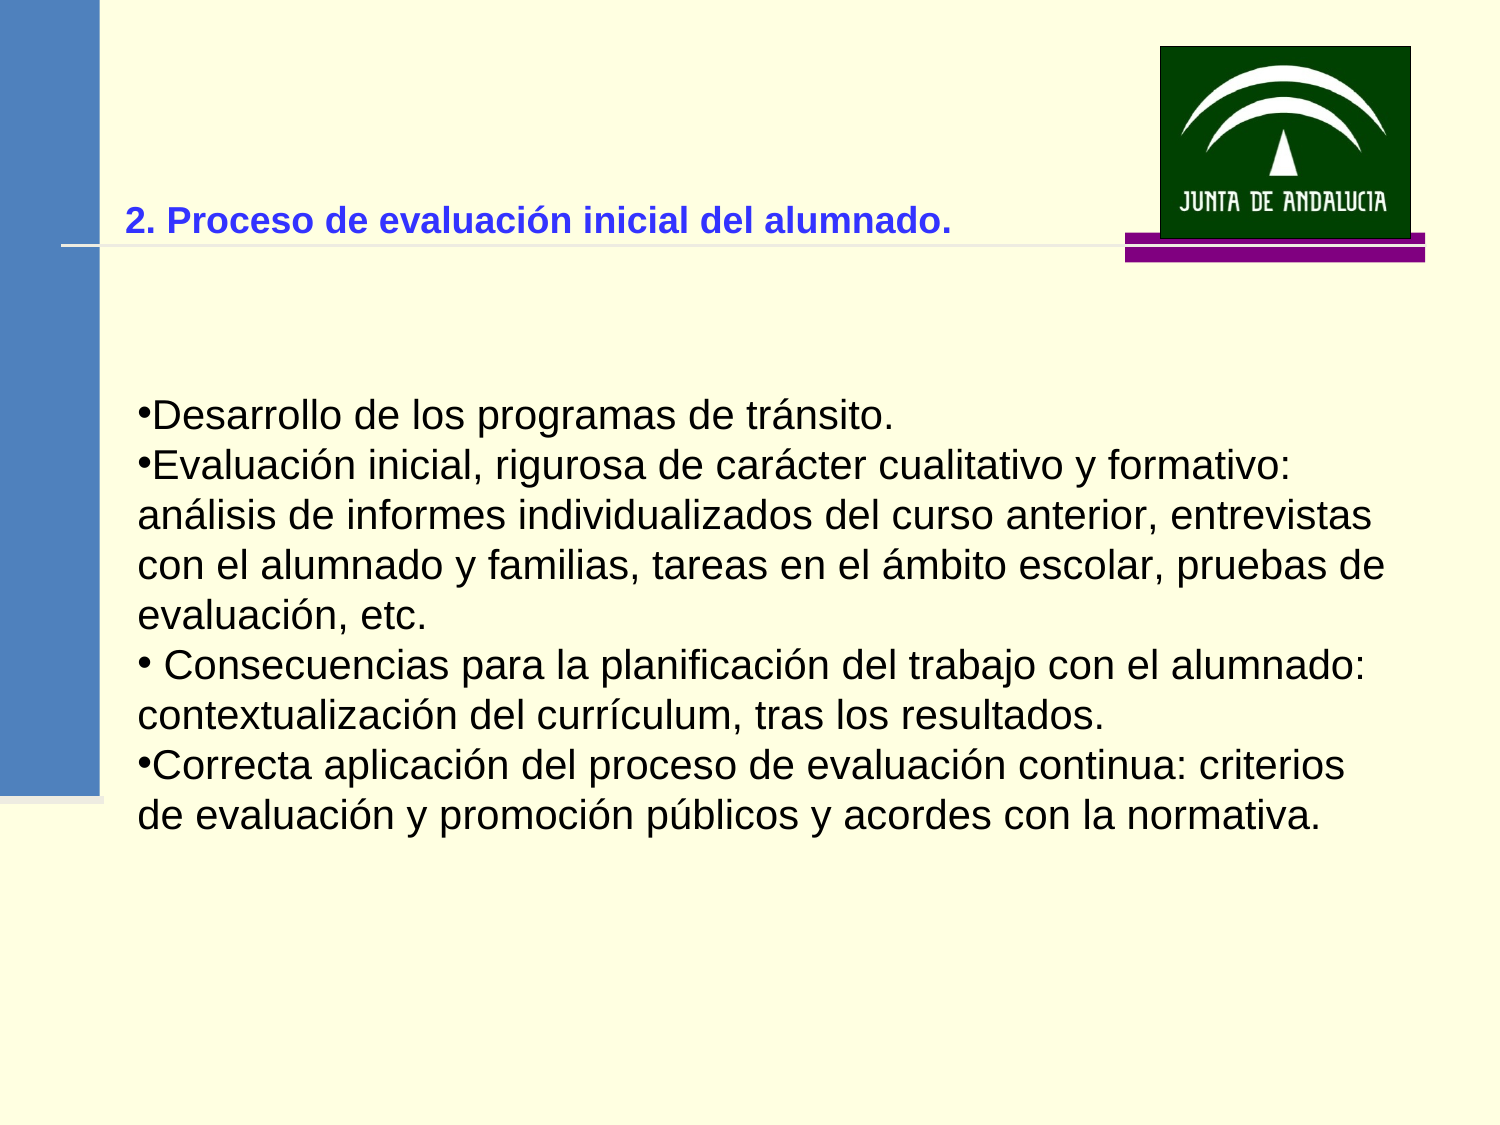

2. Proceso de evaluación inicial del alumnado.
Desarrollo de los programas de tránsito.
Evaluación inicial, rigurosa de carácter cualitativo y formativo: análisis de informes individualizados del curso anterior, entrevistas con el alumnado y familias, tareas en el ámbito escolar, pruebas de evaluación, etc.
 Consecuencias para la planificación del trabajo con el alumnado: contextualización del currículum, tras los resultados.
Correcta aplicación del proceso de evaluación continua: criterios de evaluación y promoción públicos y acordes con la normativa.